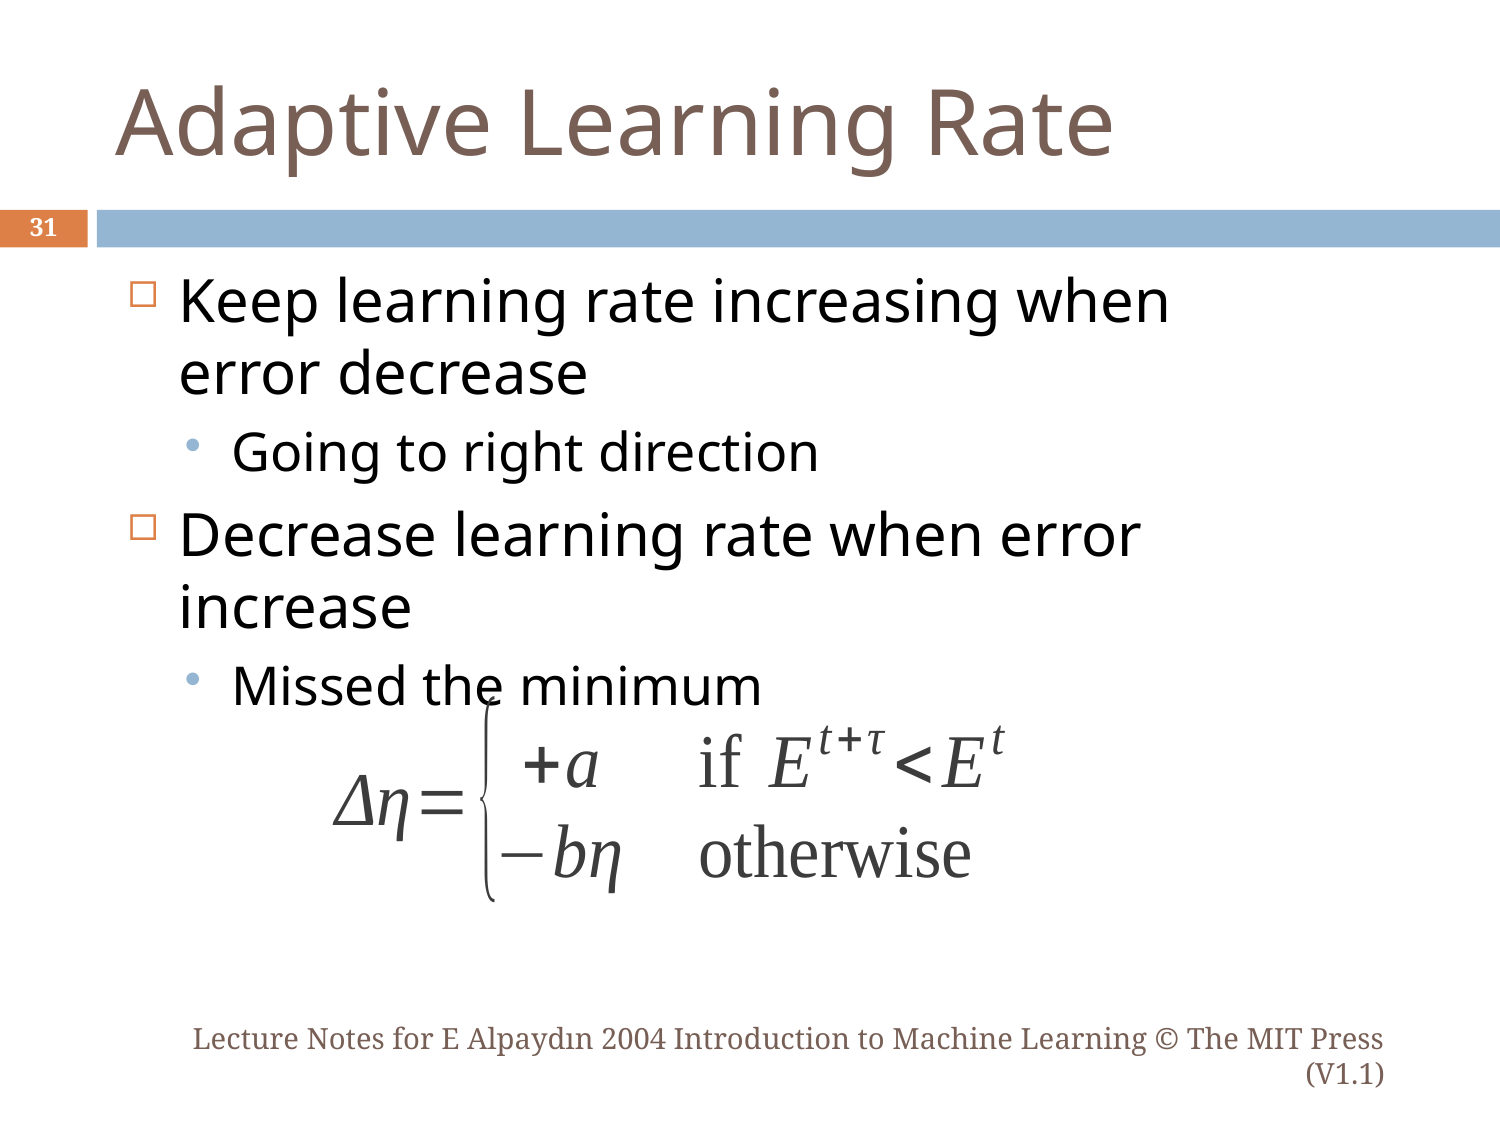

# Adaptive Learning Rate
Keep learning rate increasing when error decrease
Going to right direction
Decrease learning rate when error increase
Missed the minimum
Lecture Notes for E Alpaydın 2004 Introduction to Machine Learning © The MIT Press (V1.1)